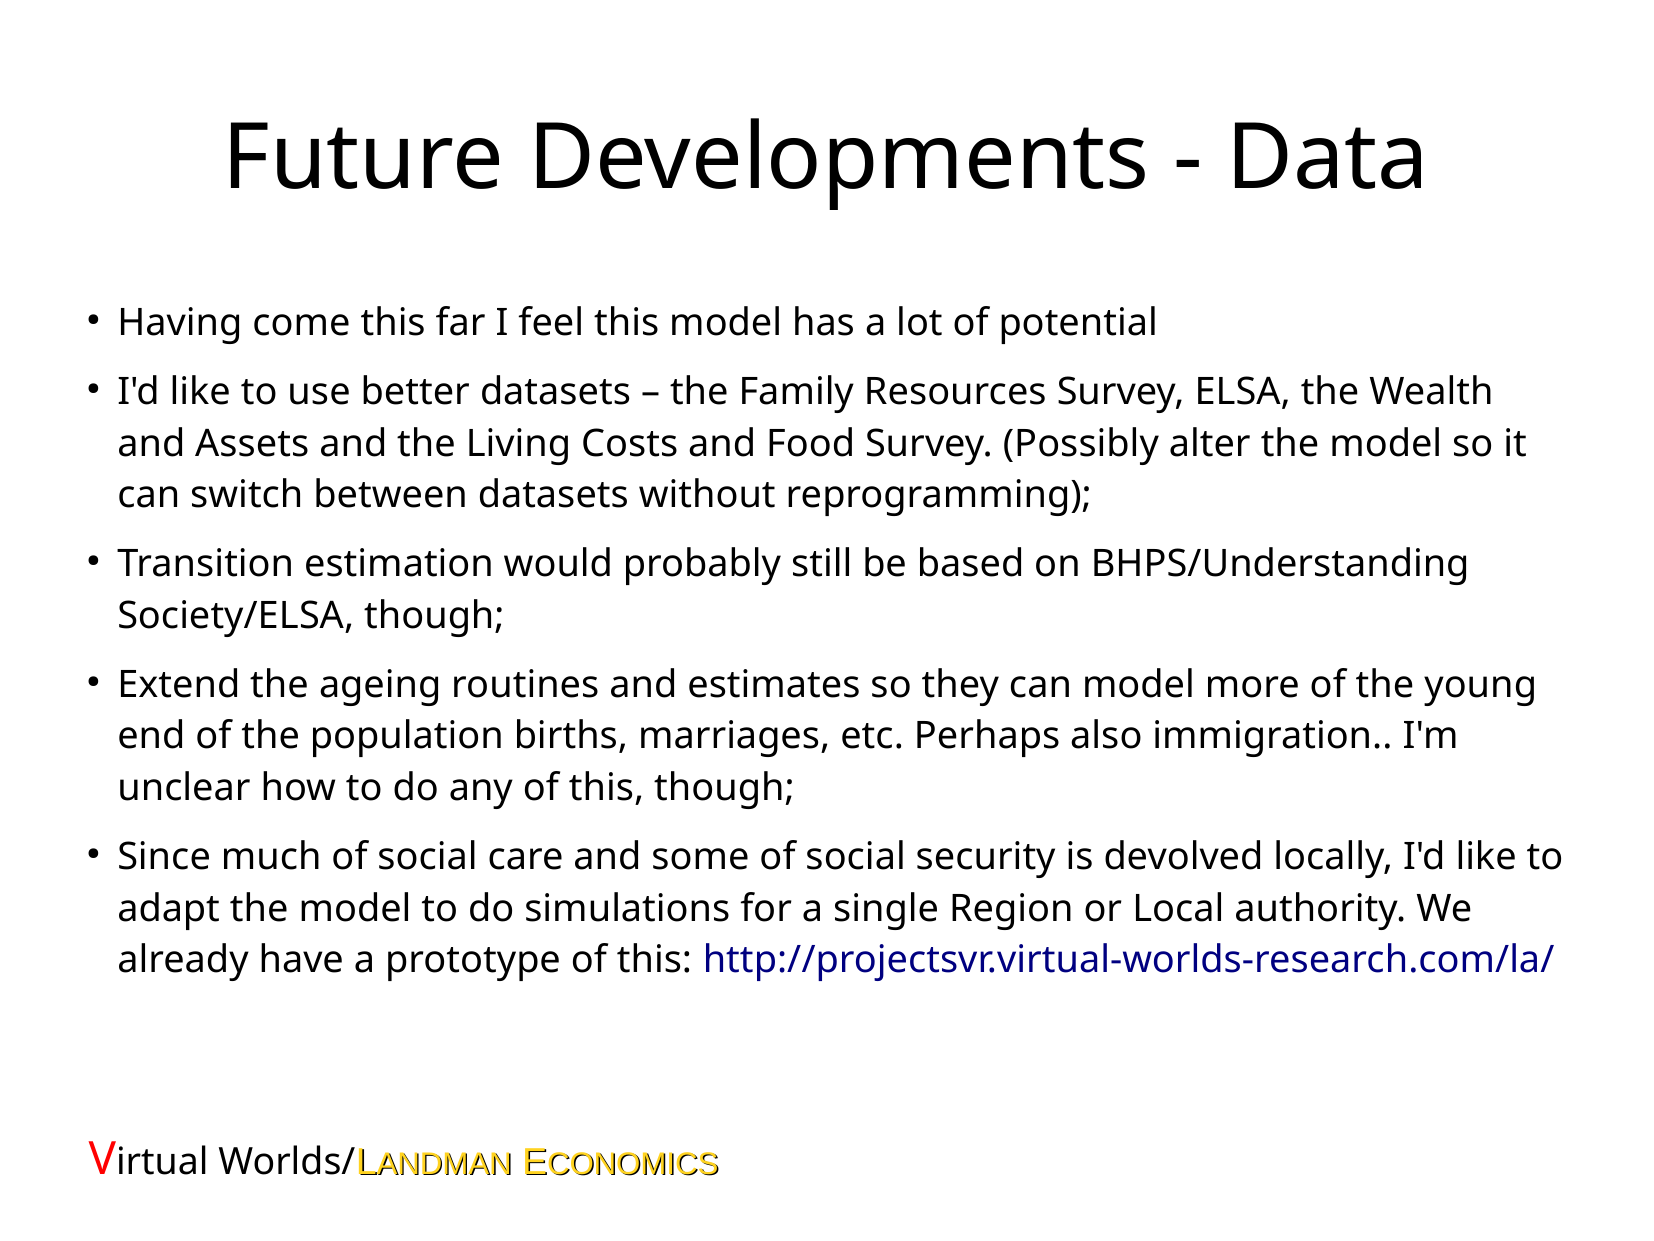

# Future Developments - Data
Having come this far I feel this model has a lot of potential
I'd like to use better datasets – the Family Resources Survey, ELSA, the Wealth and Assets and the Living Costs and Food Survey. (Possibly alter the model so it can switch between datasets without reprogramming);
Transition estimation would probably still be based on BHPS/Understanding Society/ELSA, though;
Extend the ageing routines and estimates so they can model more of the young end of the population births, marriages, etc. Perhaps also immigration.. I'm unclear how to do any of this, though;
Since much of social care and some of social security is devolved locally, I'd like to adapt the model to do simulations for a single Region or Local authority. We already have a prototype of this: http://projectsvr.virtual-worlds-research.com/la/